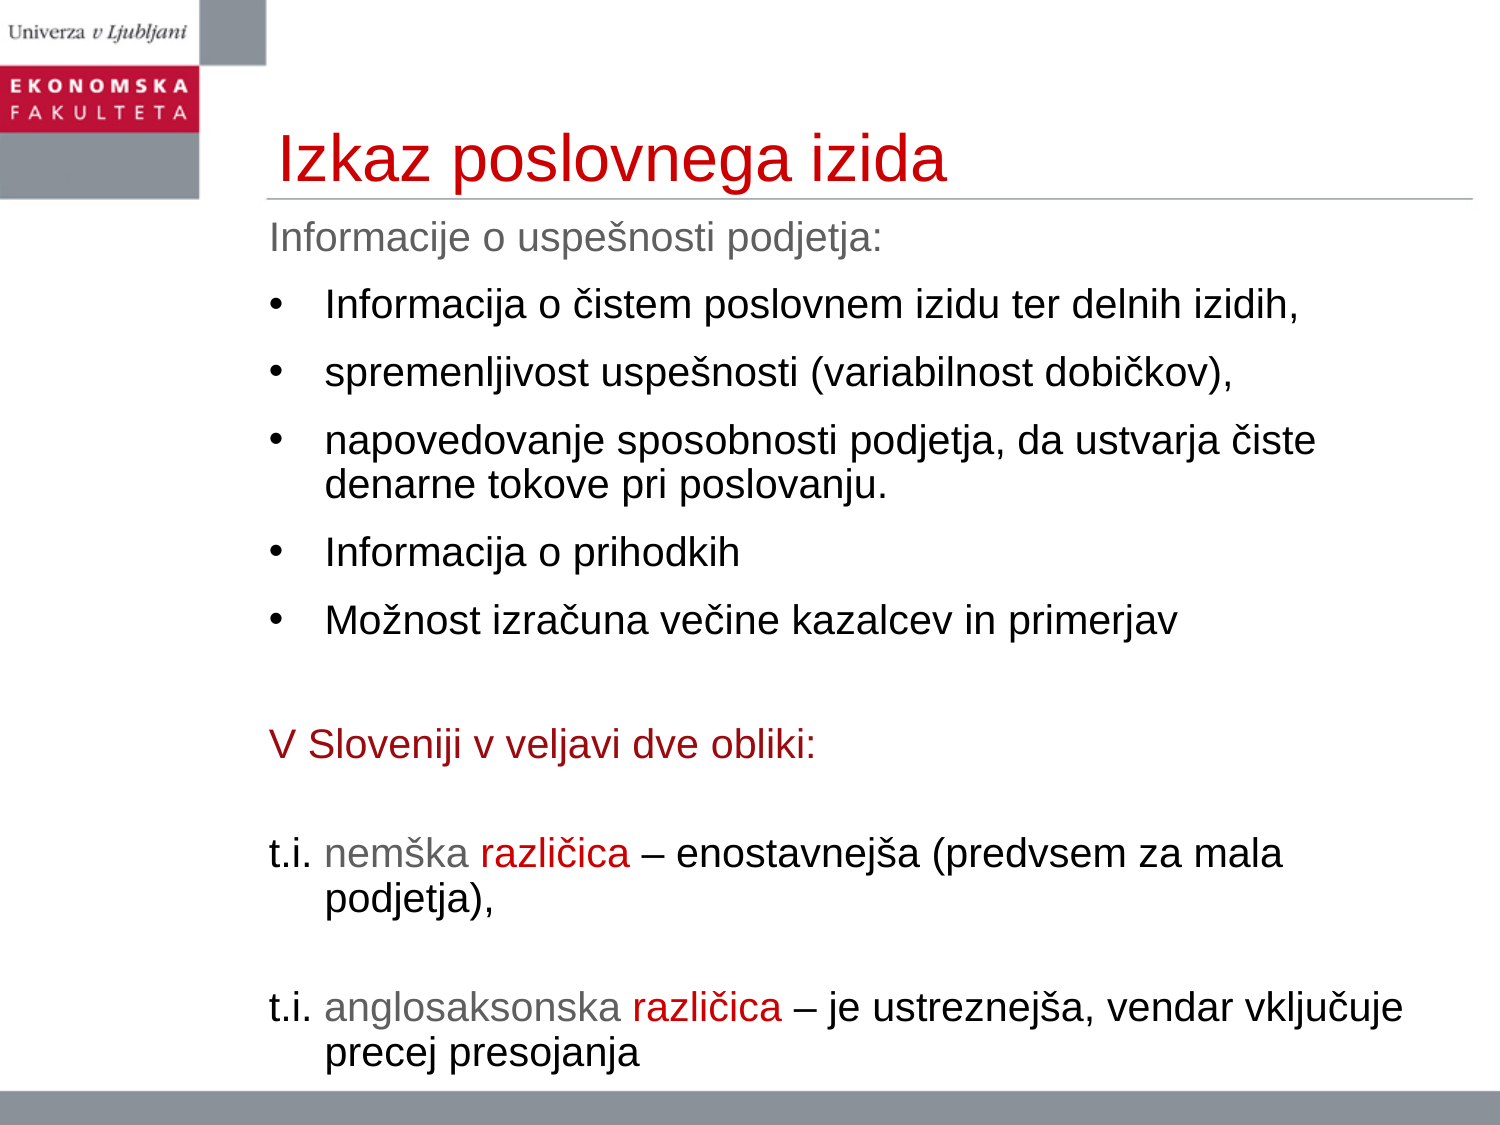

# Izkaz poslovnega izida
Informacije o uspešnosti podjetja:
Informacija o čistem poslovnem izidu ter delnih izidih,
spremenljivost uspešnosti (variabilnost dobičkov),
napovedovanje sposobnosti podjetja, da ustvarja čiste denarne tokove pri poslovanju.
Informacija o prihodkih
Možnost izračuna večine kazalcev in primerjav
V Sloveniji v veljavi dve obliki:
t.i. nemška različica – enostavnejša (predvsem za mala podjetja),
t.i. anglosaksonska različica – je ustreznejša, vendar vključuje precej presojanja